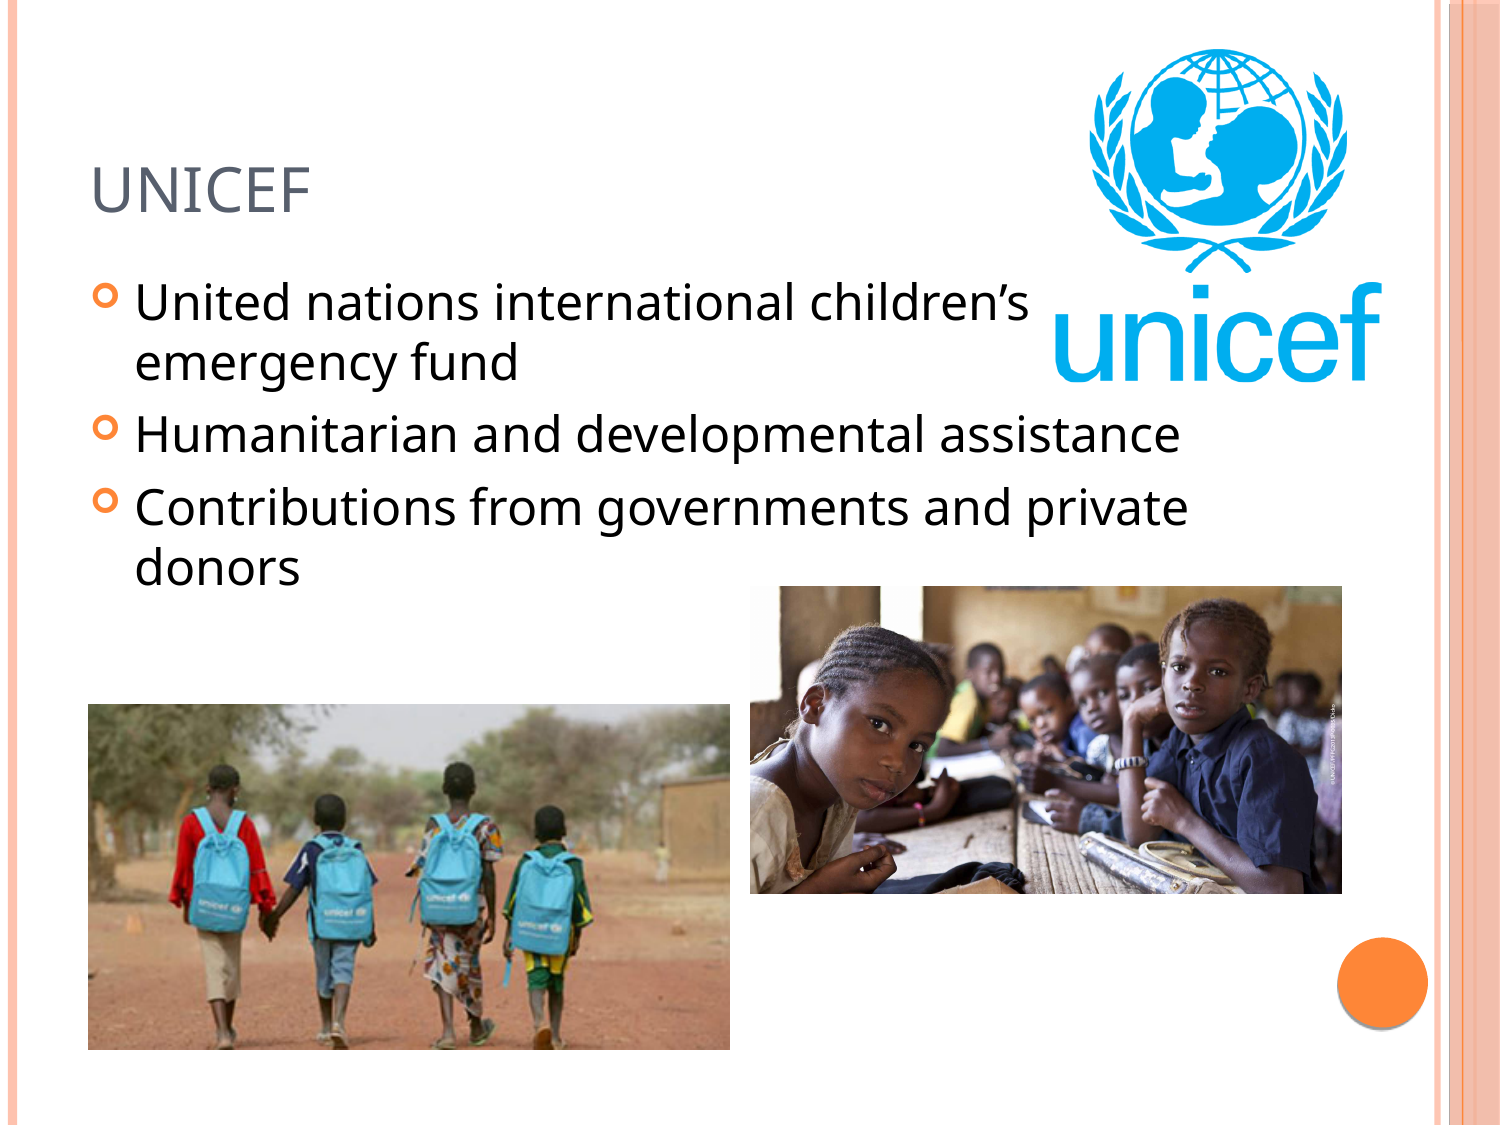

# UNICEF
United nations international children’s emergency fund
Humanitarian and developmental assistance
Contributions from governments and private donors